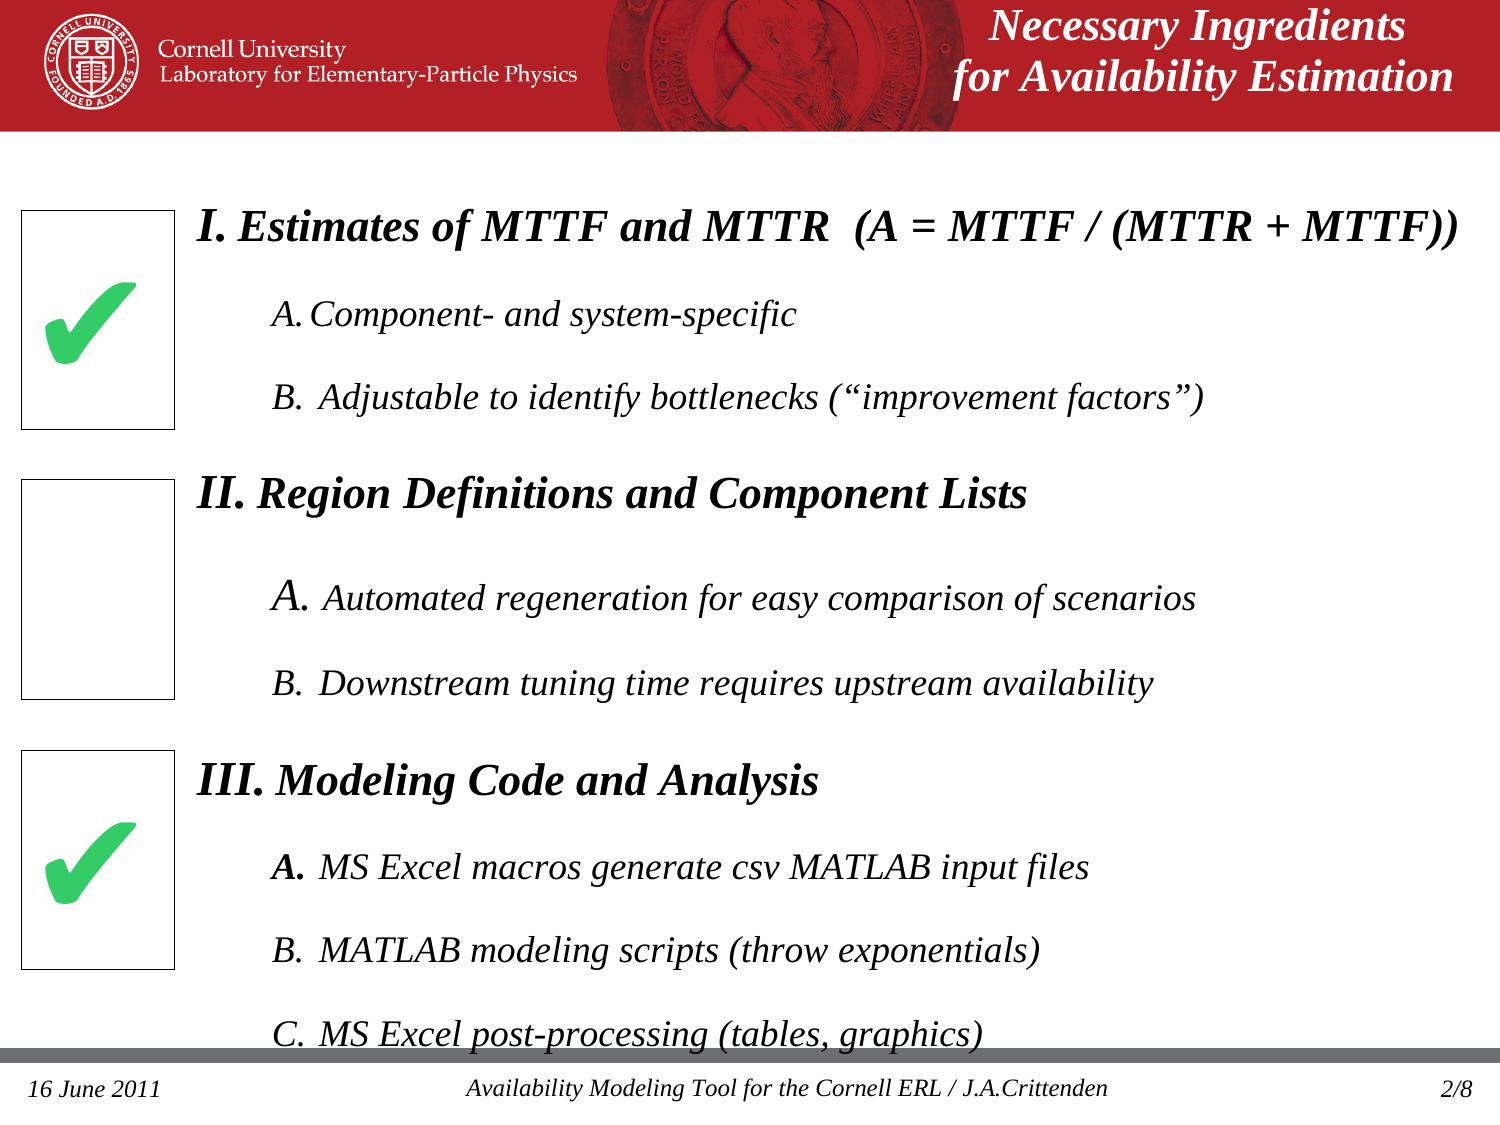

Necessary Ingredients
for Availability Estimation
 Estimates of MTTF and MTTR (A = MTTF / (MTTR + MTTF))
Component- and system-specific
 Adjustable to identify bottlenecks (“improvement factors”)
 Region Definitions and Component Lists
 Automated regeneration for easy comparison of scenarios
 Downstream tuning time requires upstream availability
 Modeling Code and Analysis
 MS Excel macros generate csv MATLAB input files
 MATLAB modeling scripts (throw exponentials)
 MS Excel post-processing (tables, graphics)
✔
✔
✔